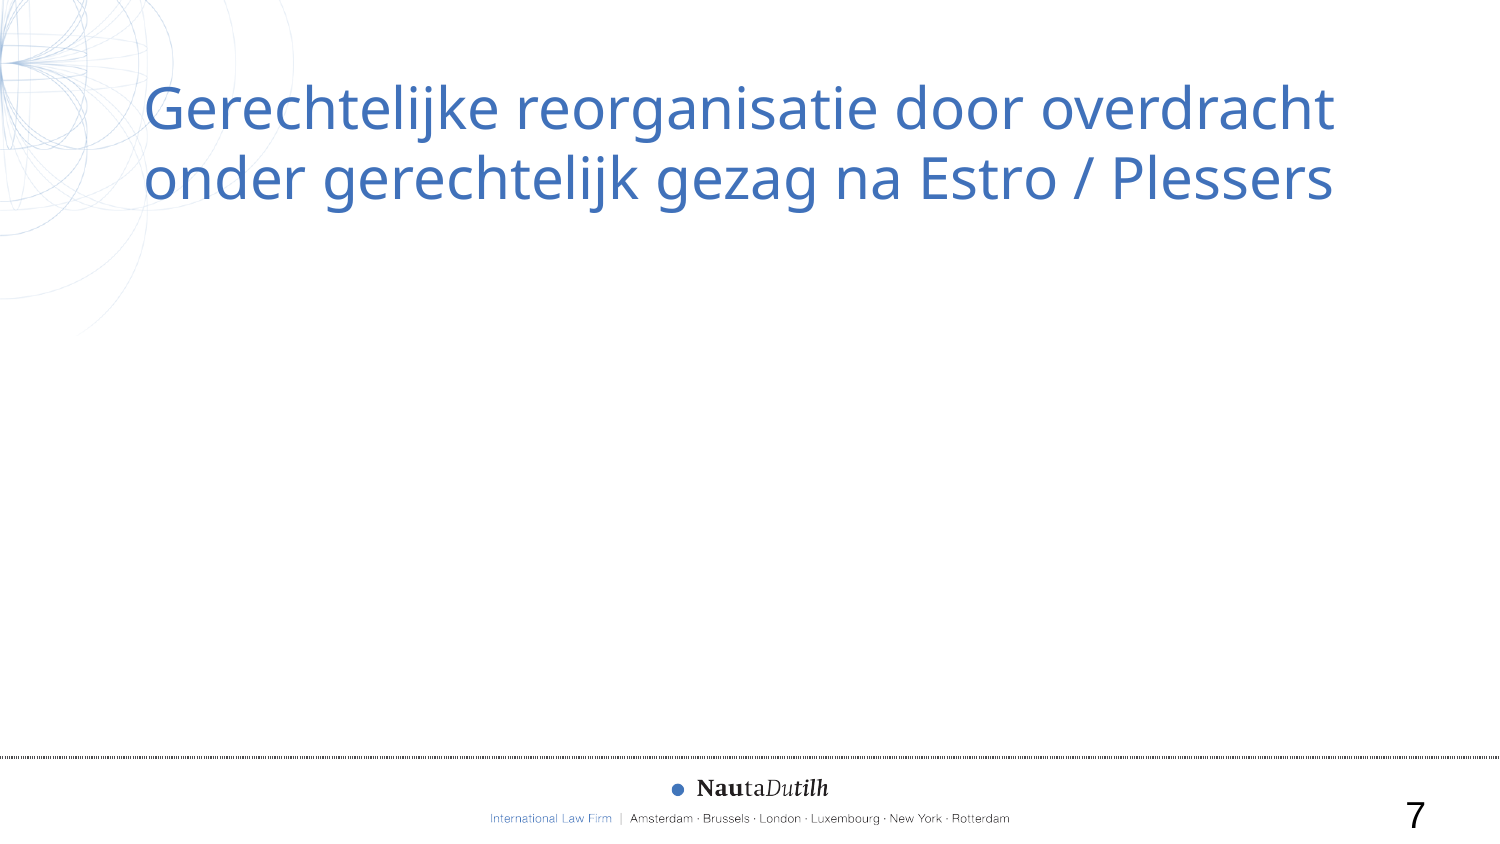

# Gerechtelijke reorganisatie door overdracht onder gerechtelijk gezag na Estro / Plessers